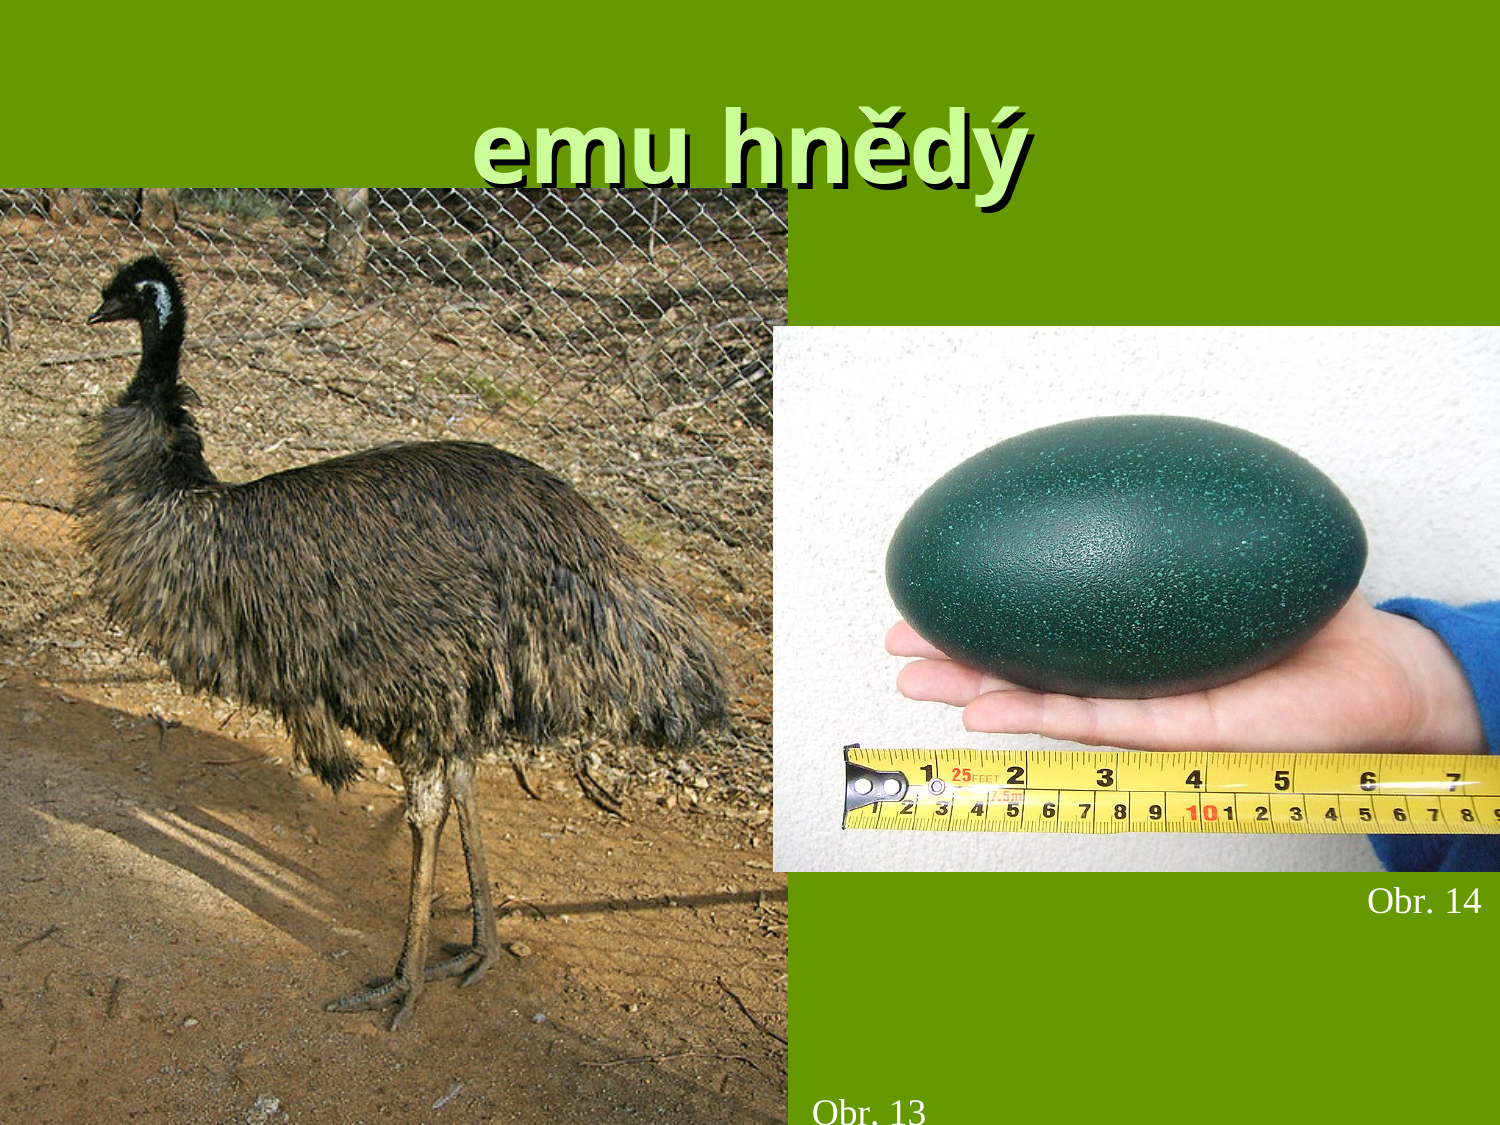

# emu hnědý
Obr. 14
Obr. 13